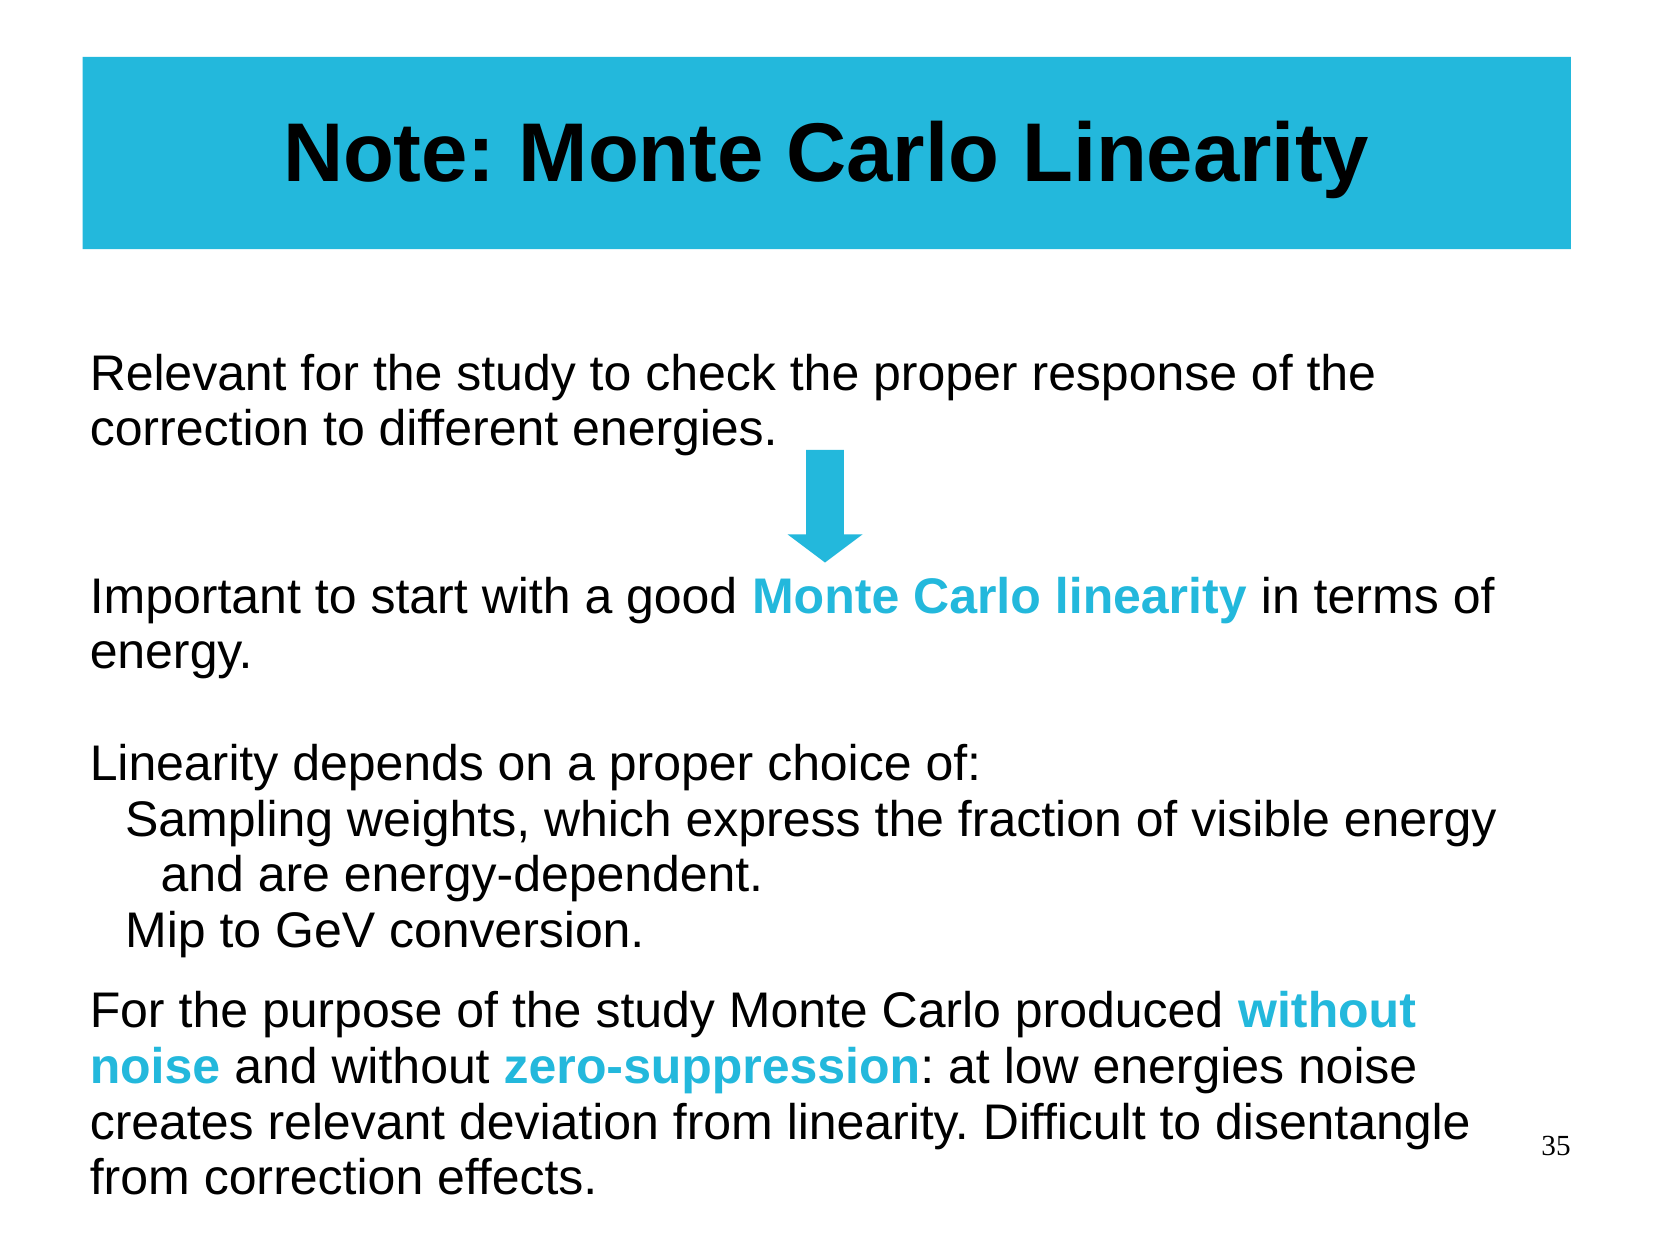

# Note: Monte Carlo Linearity
Relevant for the study to check the proper response of the correction to different energies.
Important to start with a good Monte Carlo linearity in terms of energy.
Linearity depends on a proper choice of:
Sampling weights, which express the fraction of visible energy and are energy-dependent.
Mip to GeV conversion.
For the purpose of the study Monte Carlo produced without noise and without zero-suppression: at low energies noise creates relevant deviation from linearity. Difficult to disentangle from correction effects.
35